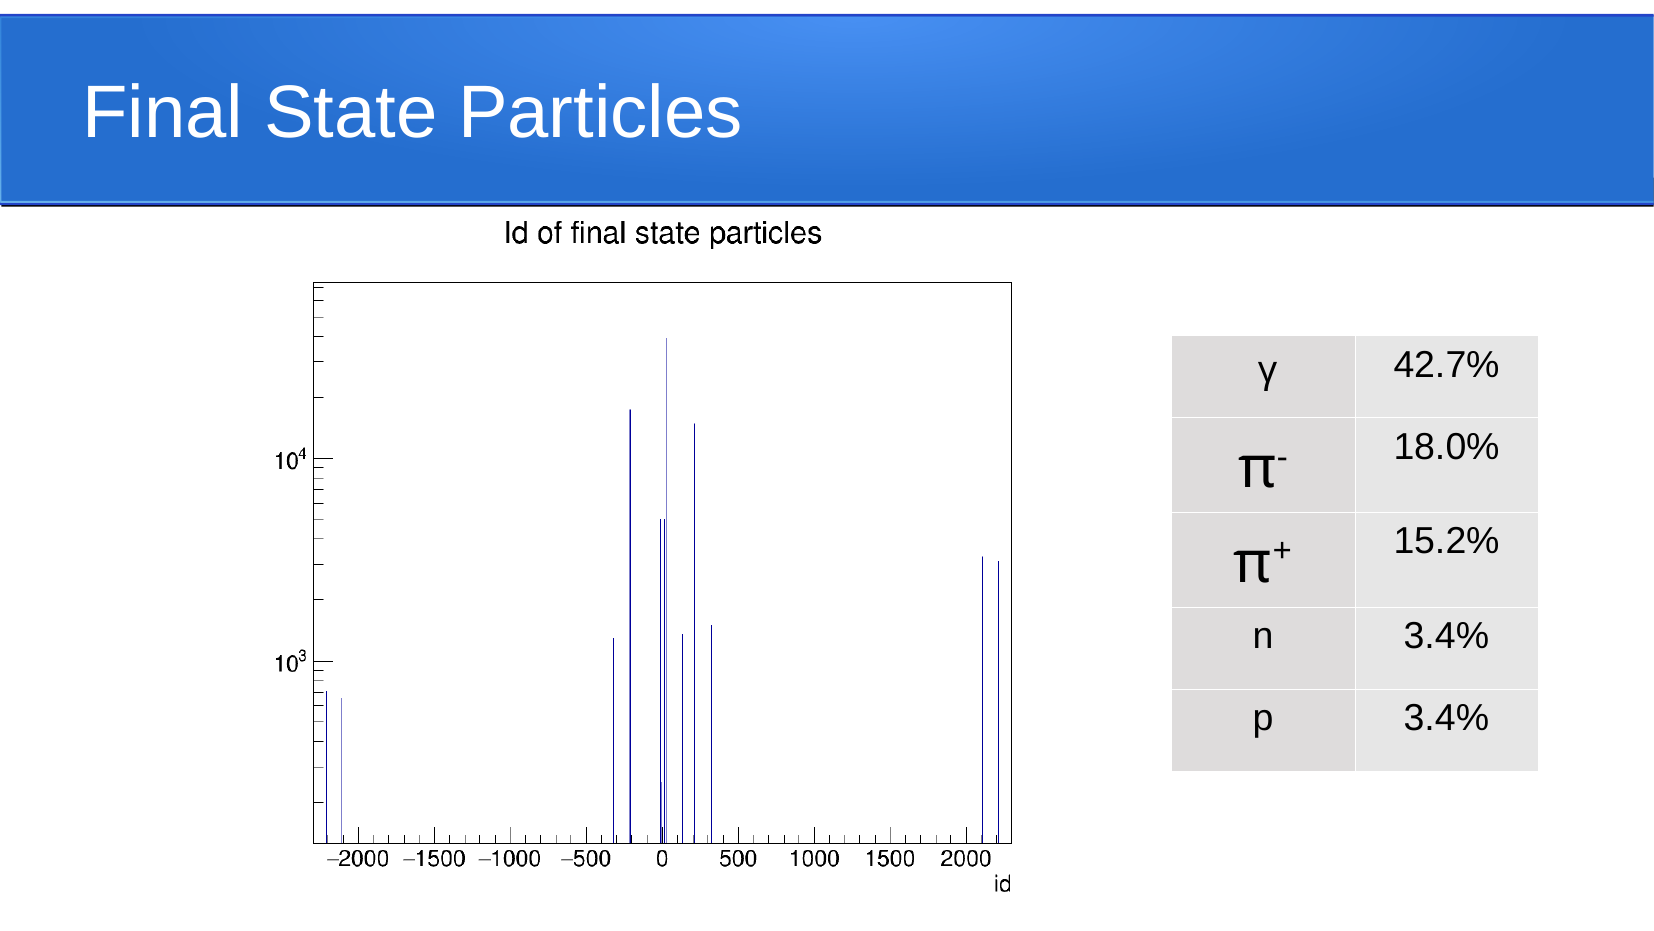

# Final State Particles
| γ | 42.7% |
| --- | --- |
| π- | 18.0% |
| π+ | 15.2% |
| n | 3.4% |
| p | 3.4% |
Rita Silva- LIP Summer Students